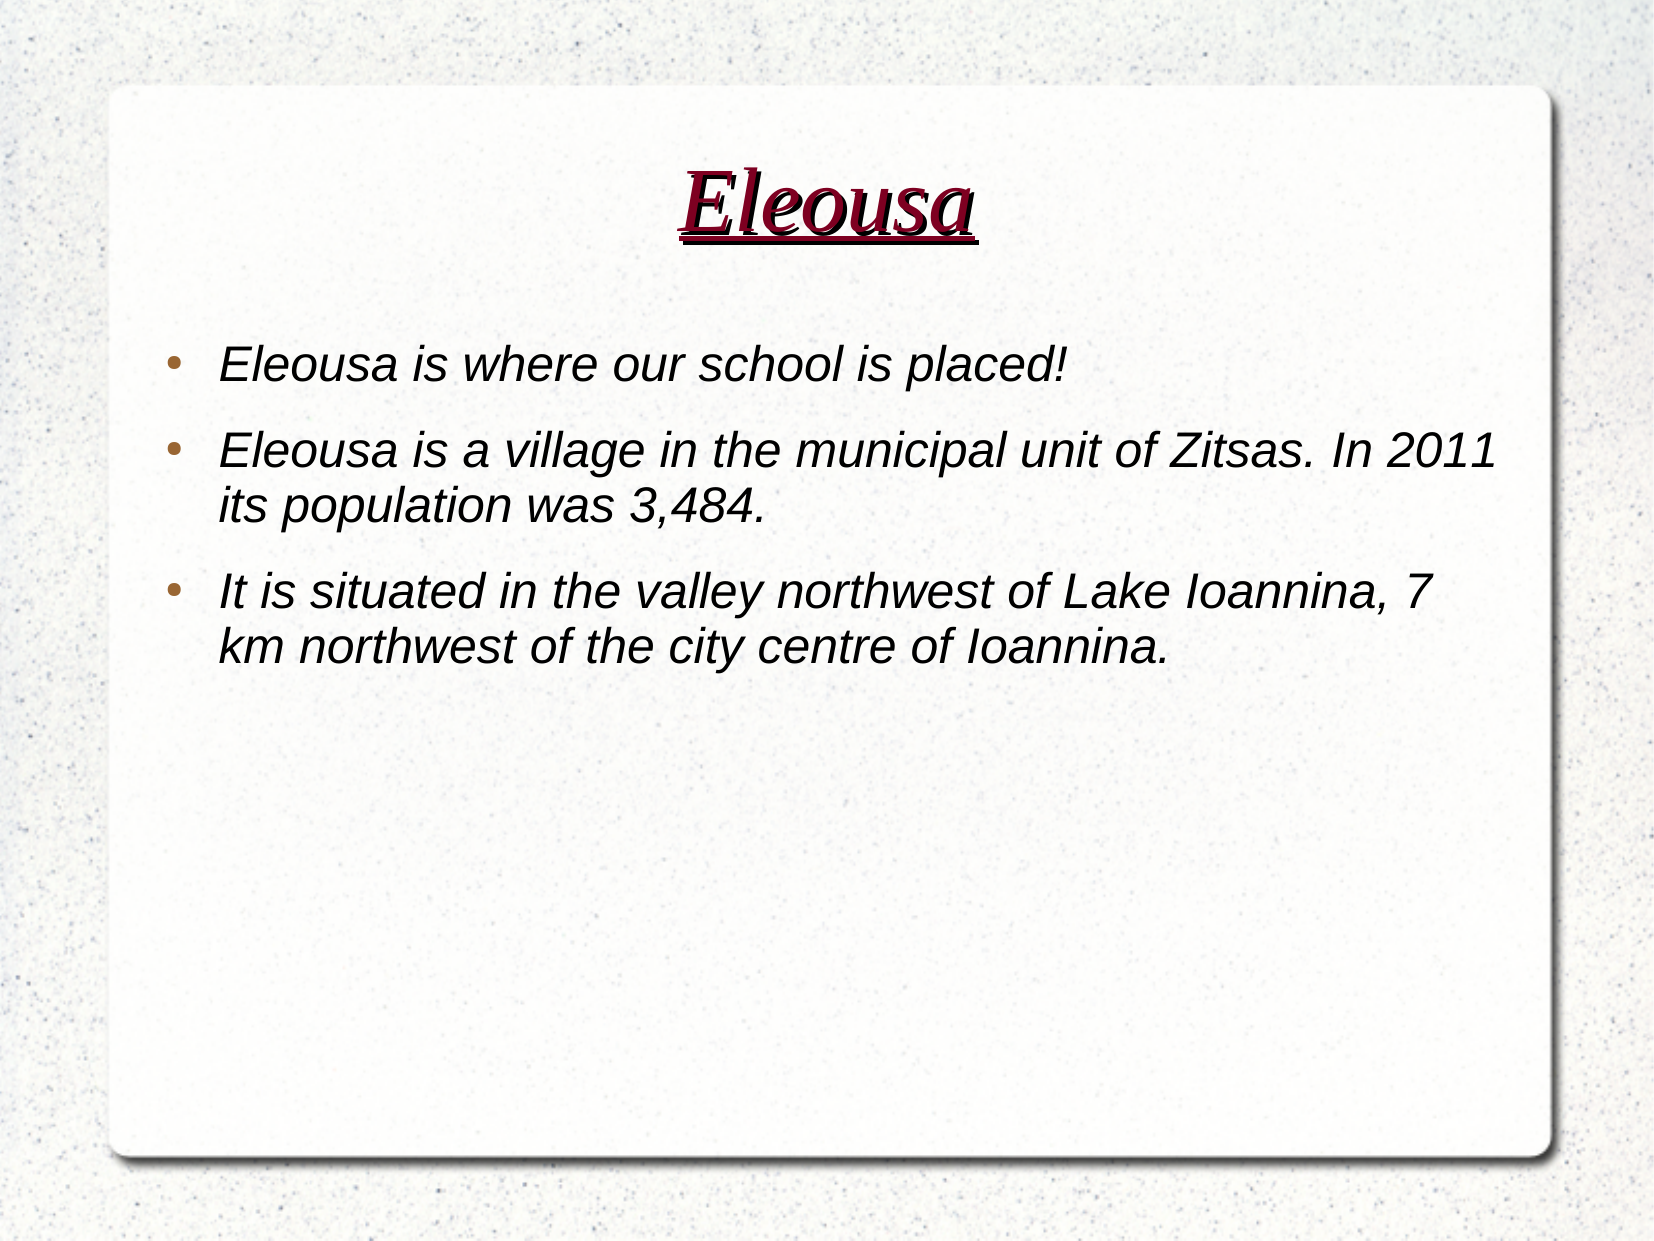

# Eleousa
Eleousa is where our school is placed!
Eleousa is a village in the municipal unit of Zitsas. In 2011 its population was 3,484.
It is situated in the valley northwest of Lake Ioannina, 7 km northwest of the city centre of Ioannina.